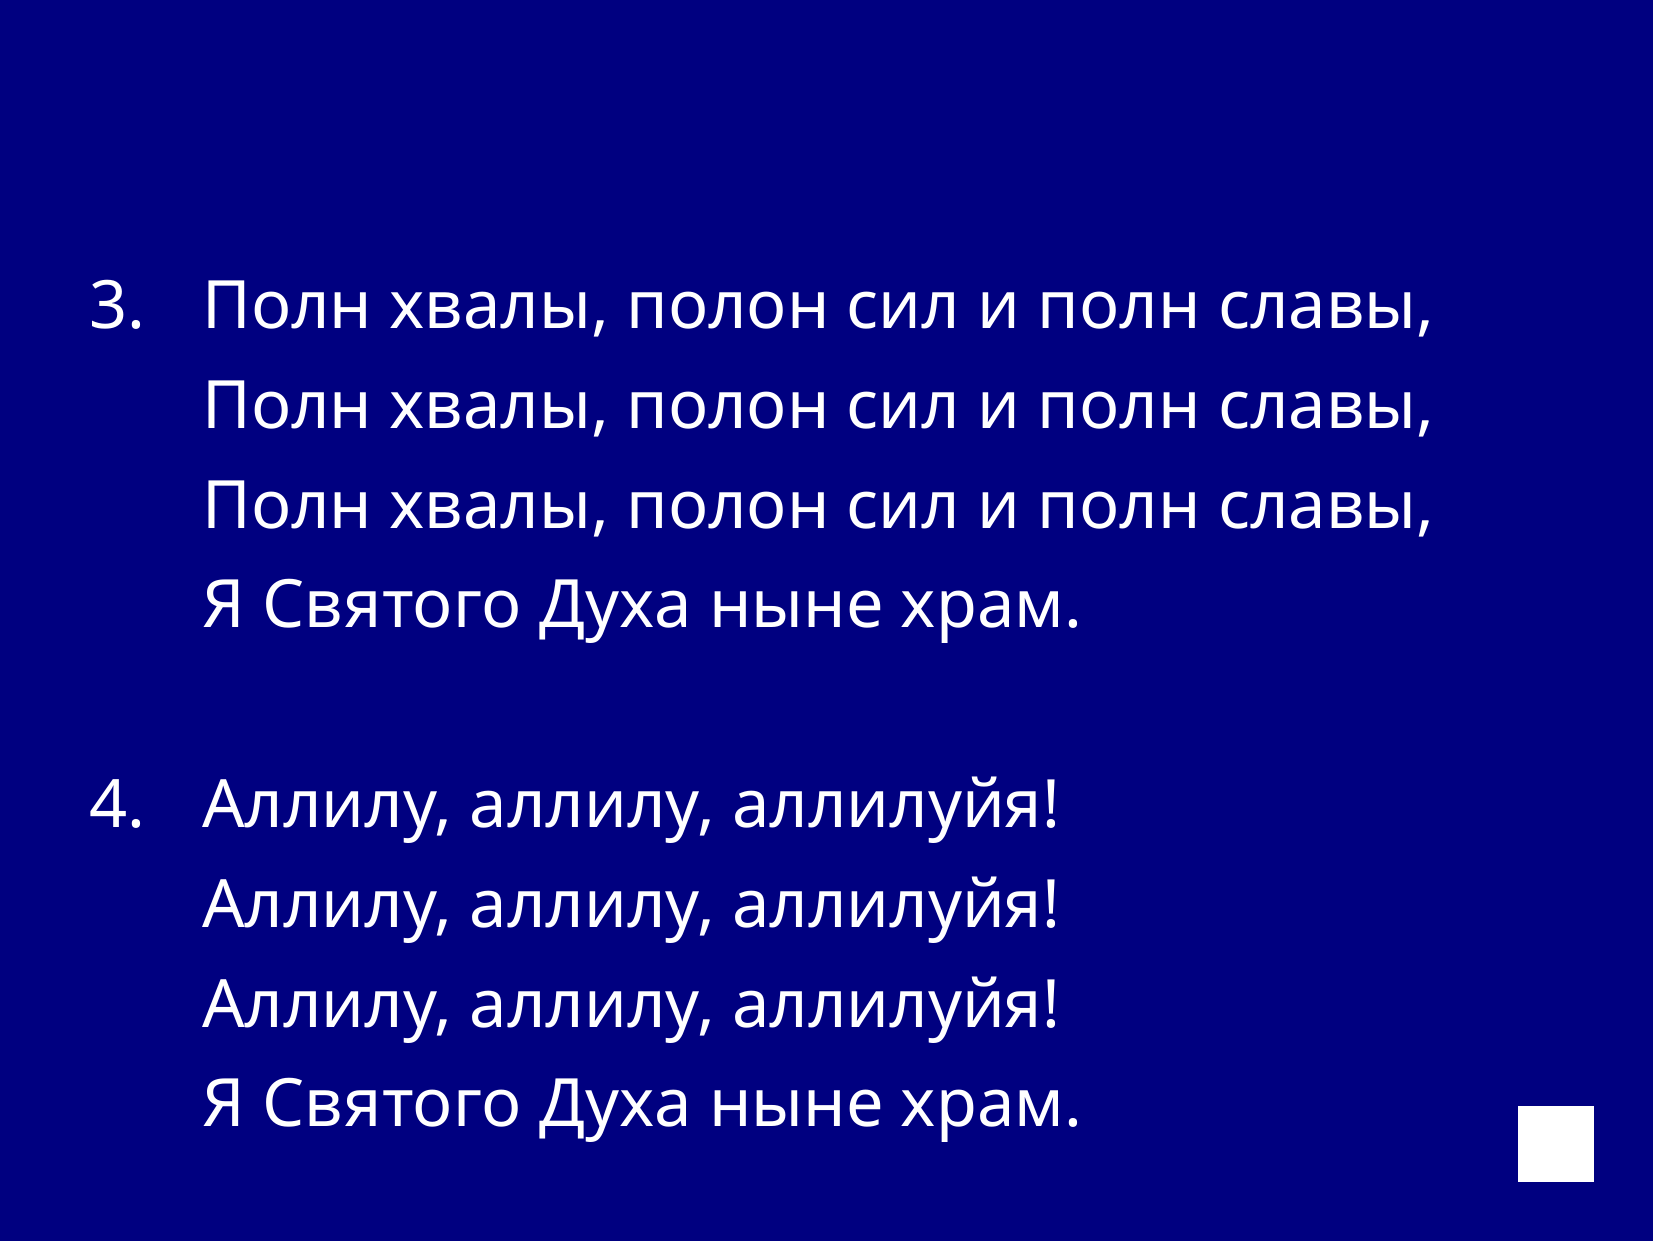

3.	Полн хвалы, полон сил и полн славы,
	Полн хвалы, полон сил и полн славы,
	Полн хвалы, полон сил и полн славы,
	Я Святого Духа ныне храм.
4.	Аллилу, аллилу, аллилуйя!
	Аллилу, аллилу, аллилуйя!
	Аллилу, аллилу, аллилуйя!
	Я Святого Духа ныне храм.